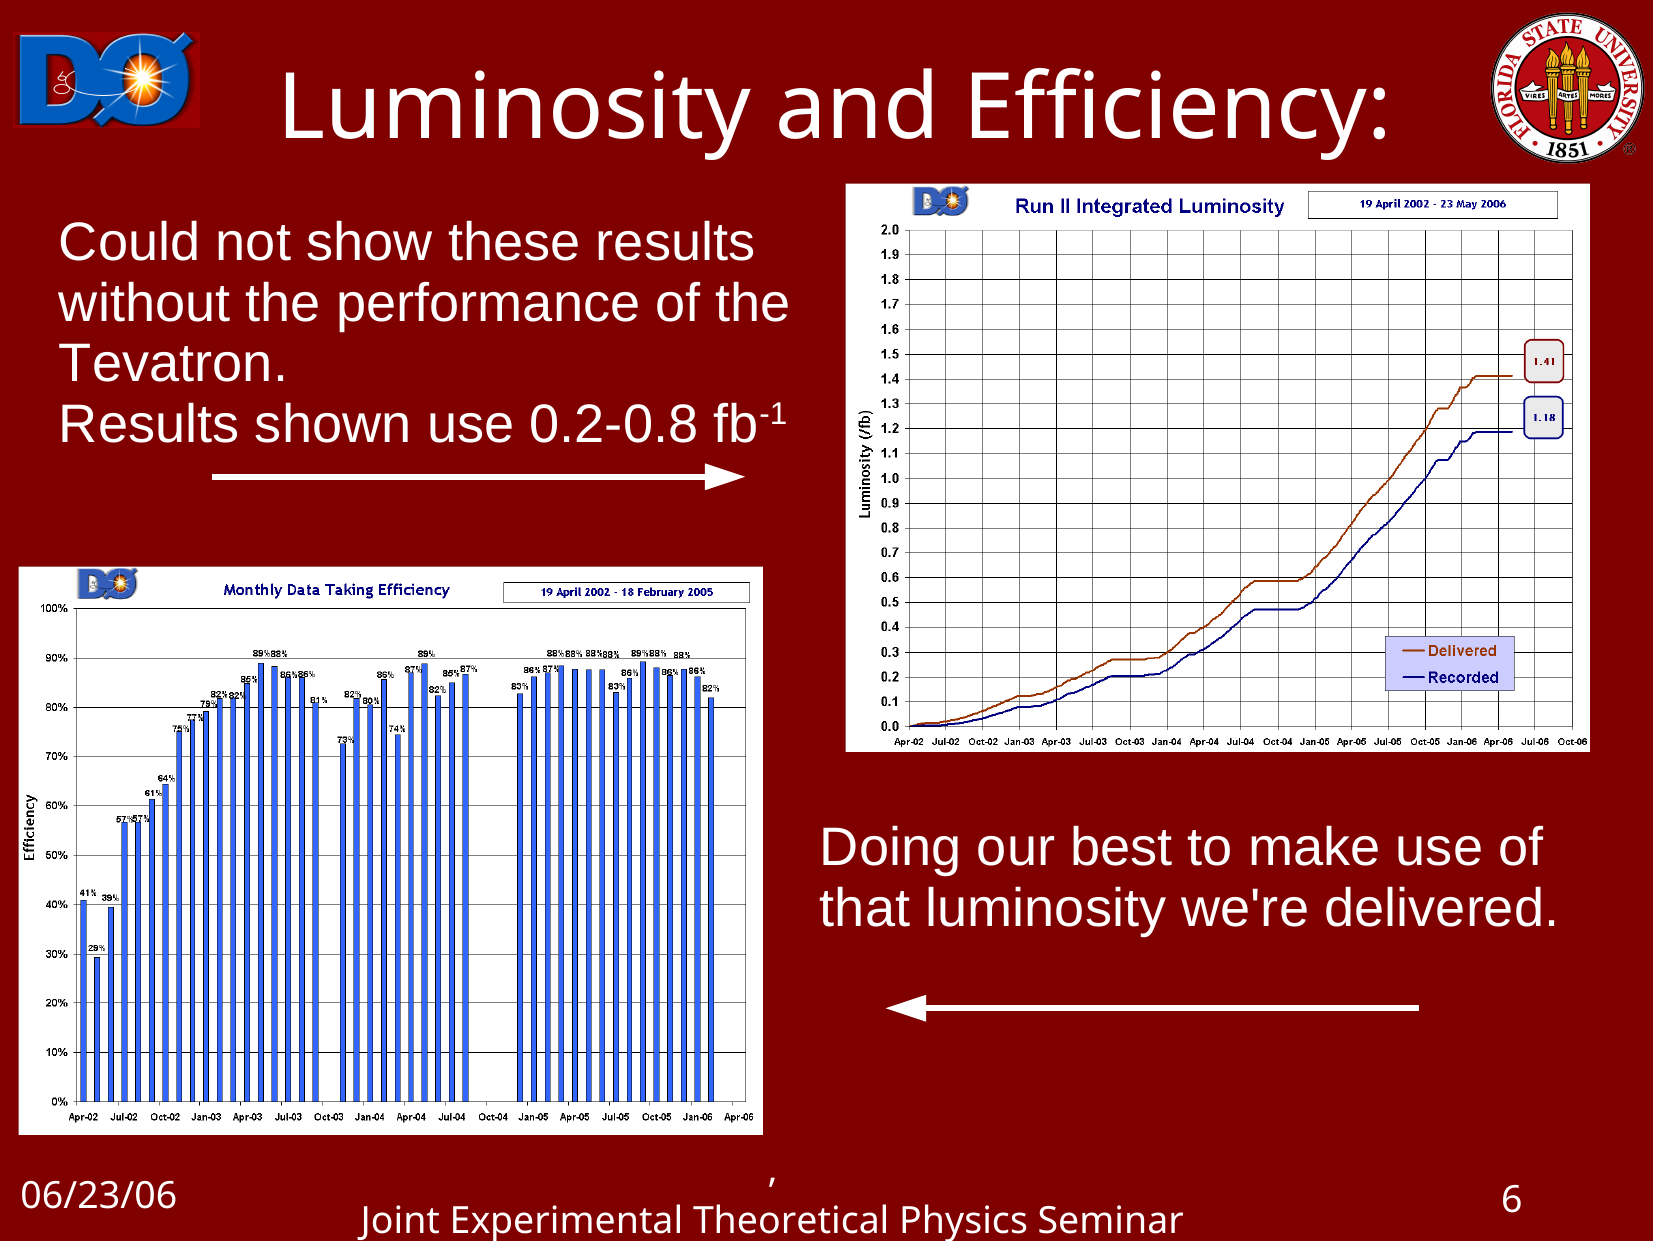

# Luminosity and Efficiency:
Could not show these results without the performance of the Tevatron.
Results shown use 0.2-0.8 fb-1
Doing our best to make use of that luminosity we're delivered.